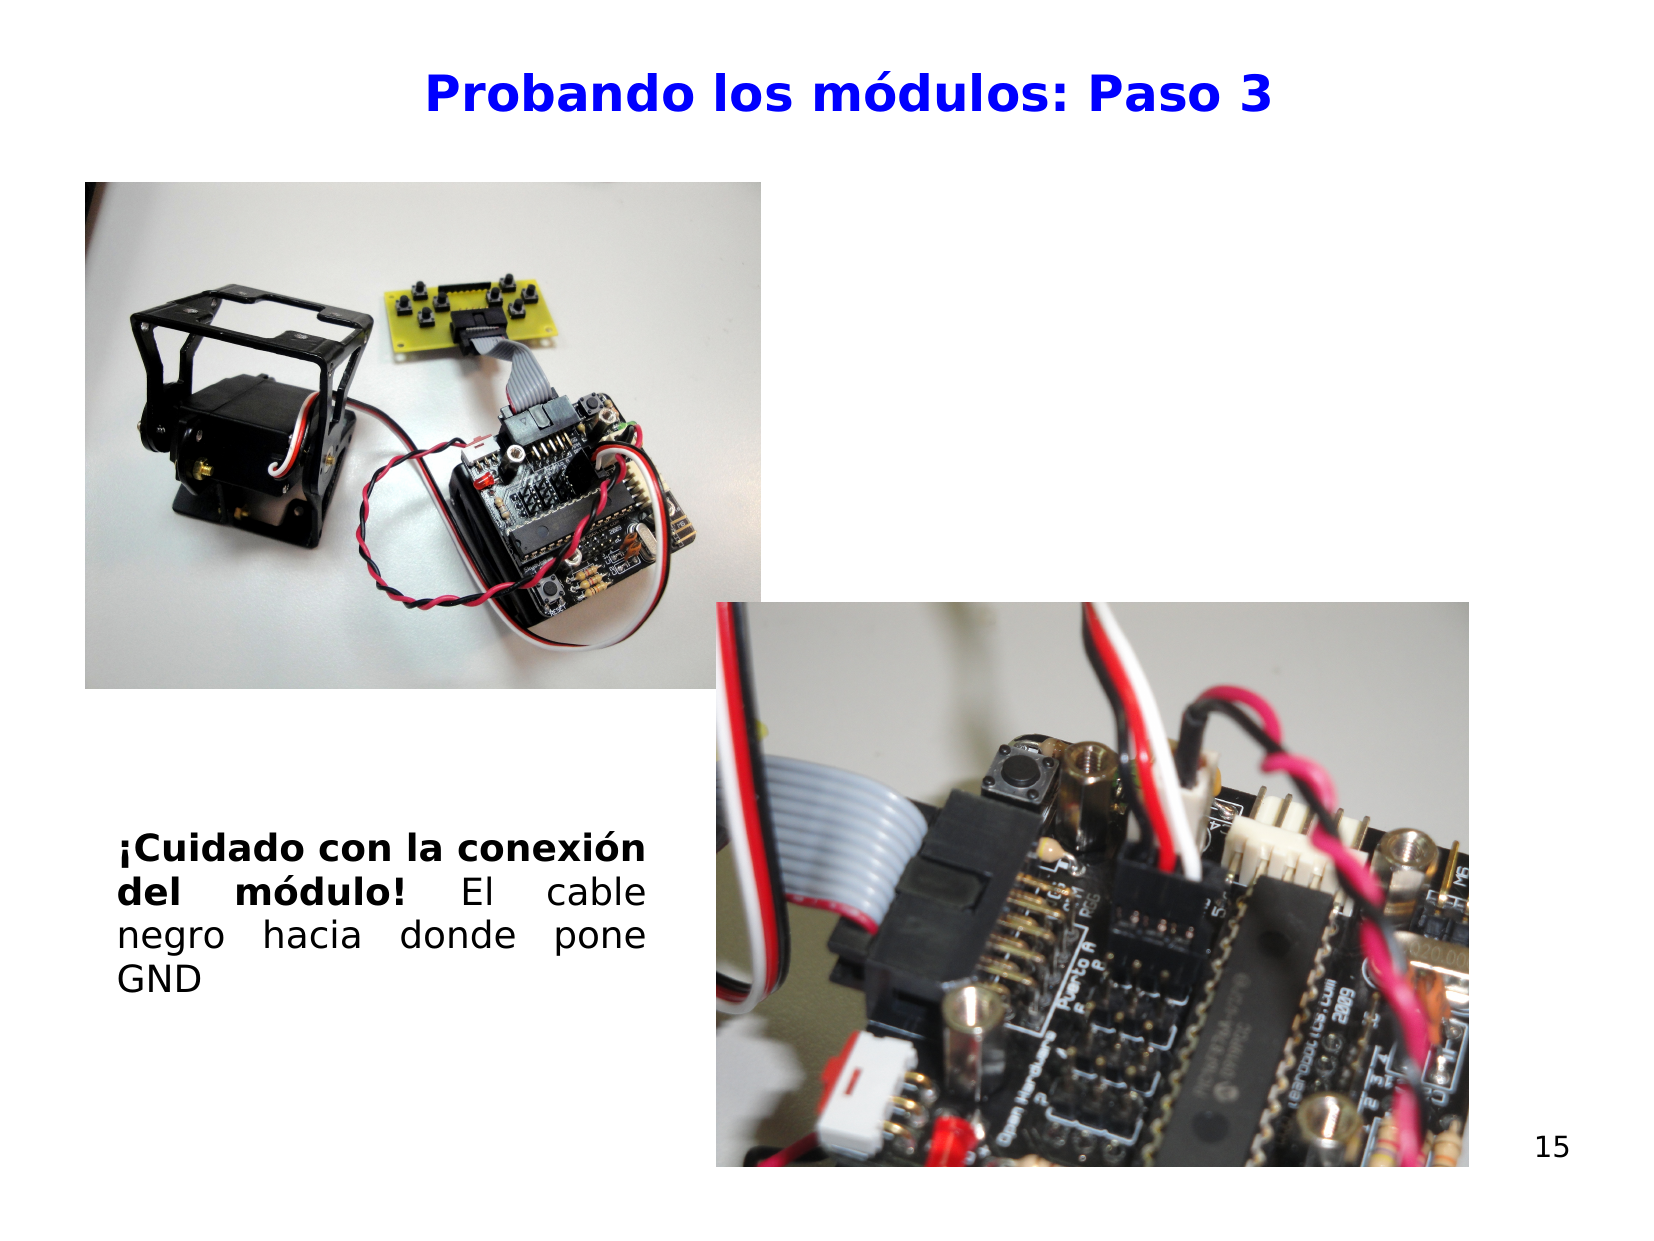

Probando los módulos: Paso 3
¡Cuidado con la conexión del módulo! El cable negro hacia donde pone GND
15